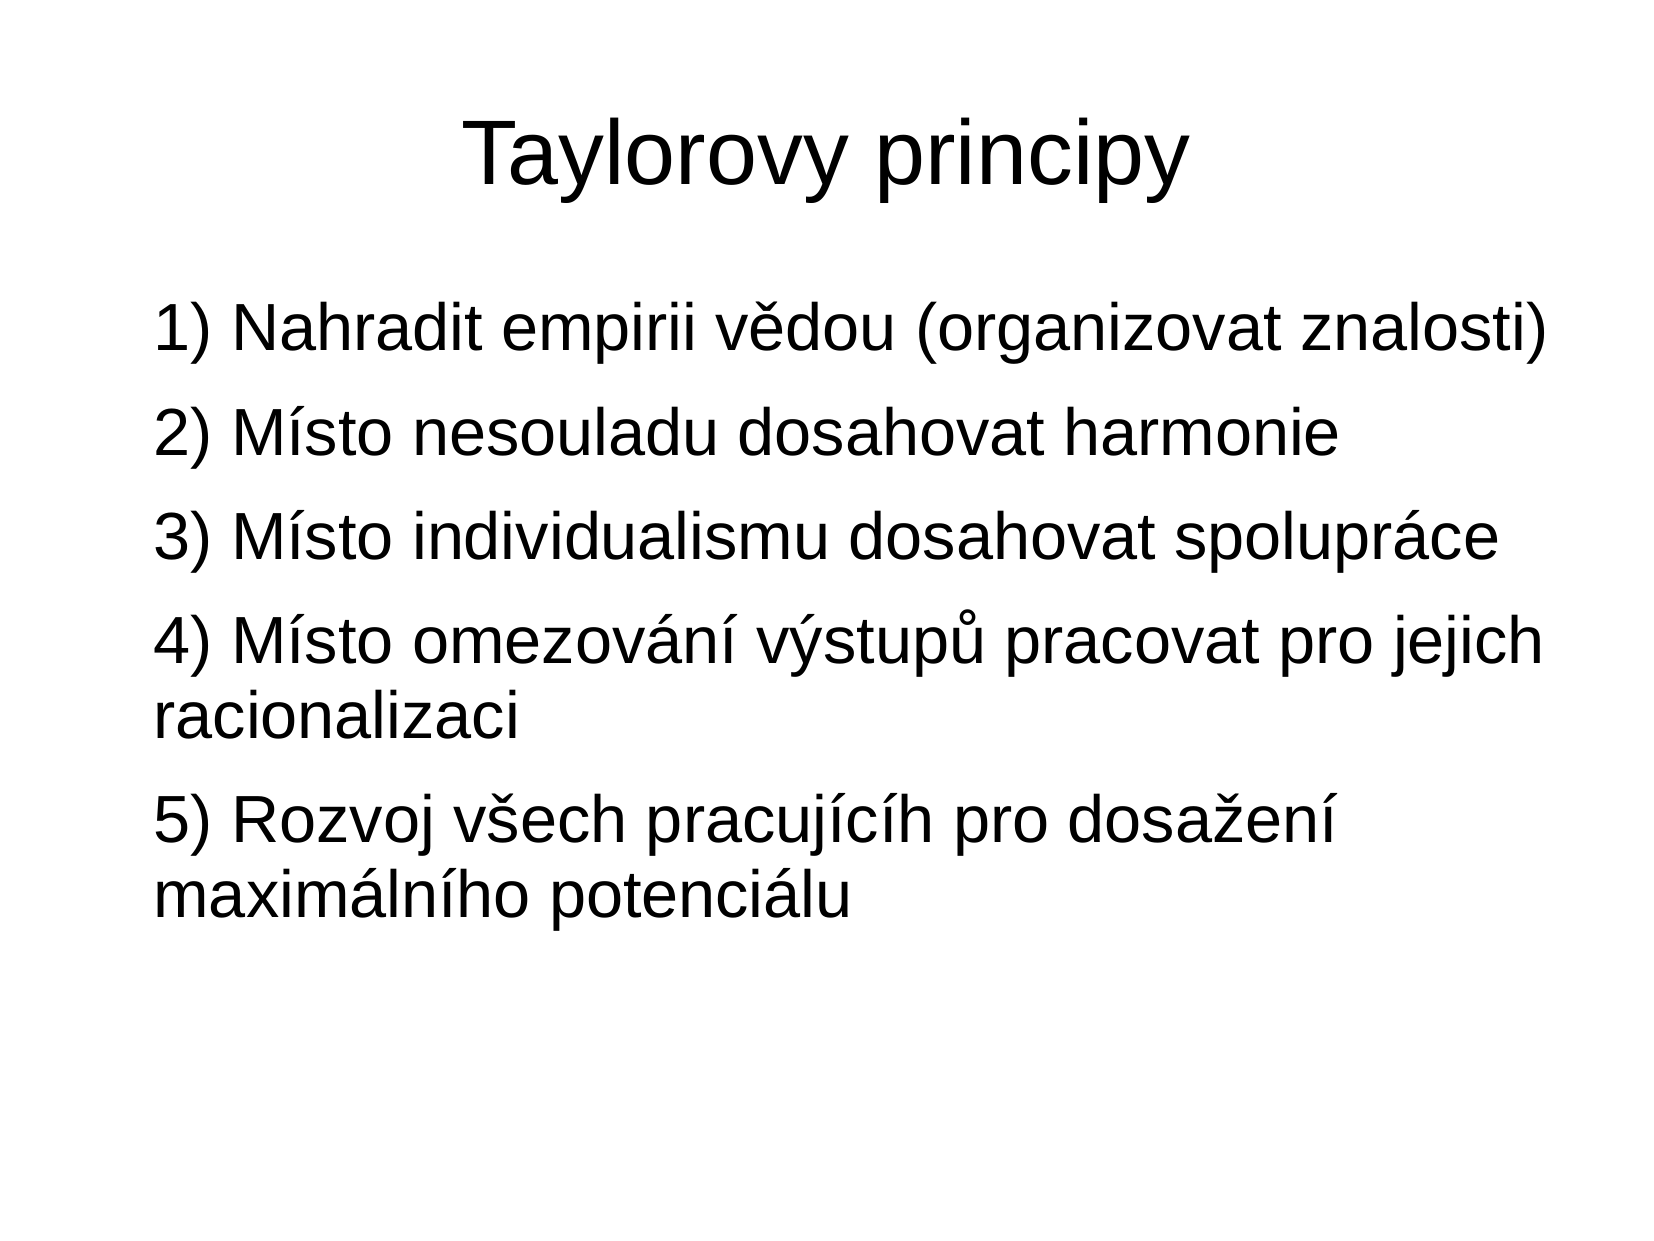

# Taylorovy principy
1) Nahradit empirii vědou (organizovat znalosti)
2) Místo nesouladu dosahovat harmonie
3) Místo individualismu dosahovat spolupráce
4) Místo omezování výstupů pracovat pro jejich racionalizaci
5) Rozvoj všech pracujícíh pro dosažení maximálního potenciálu